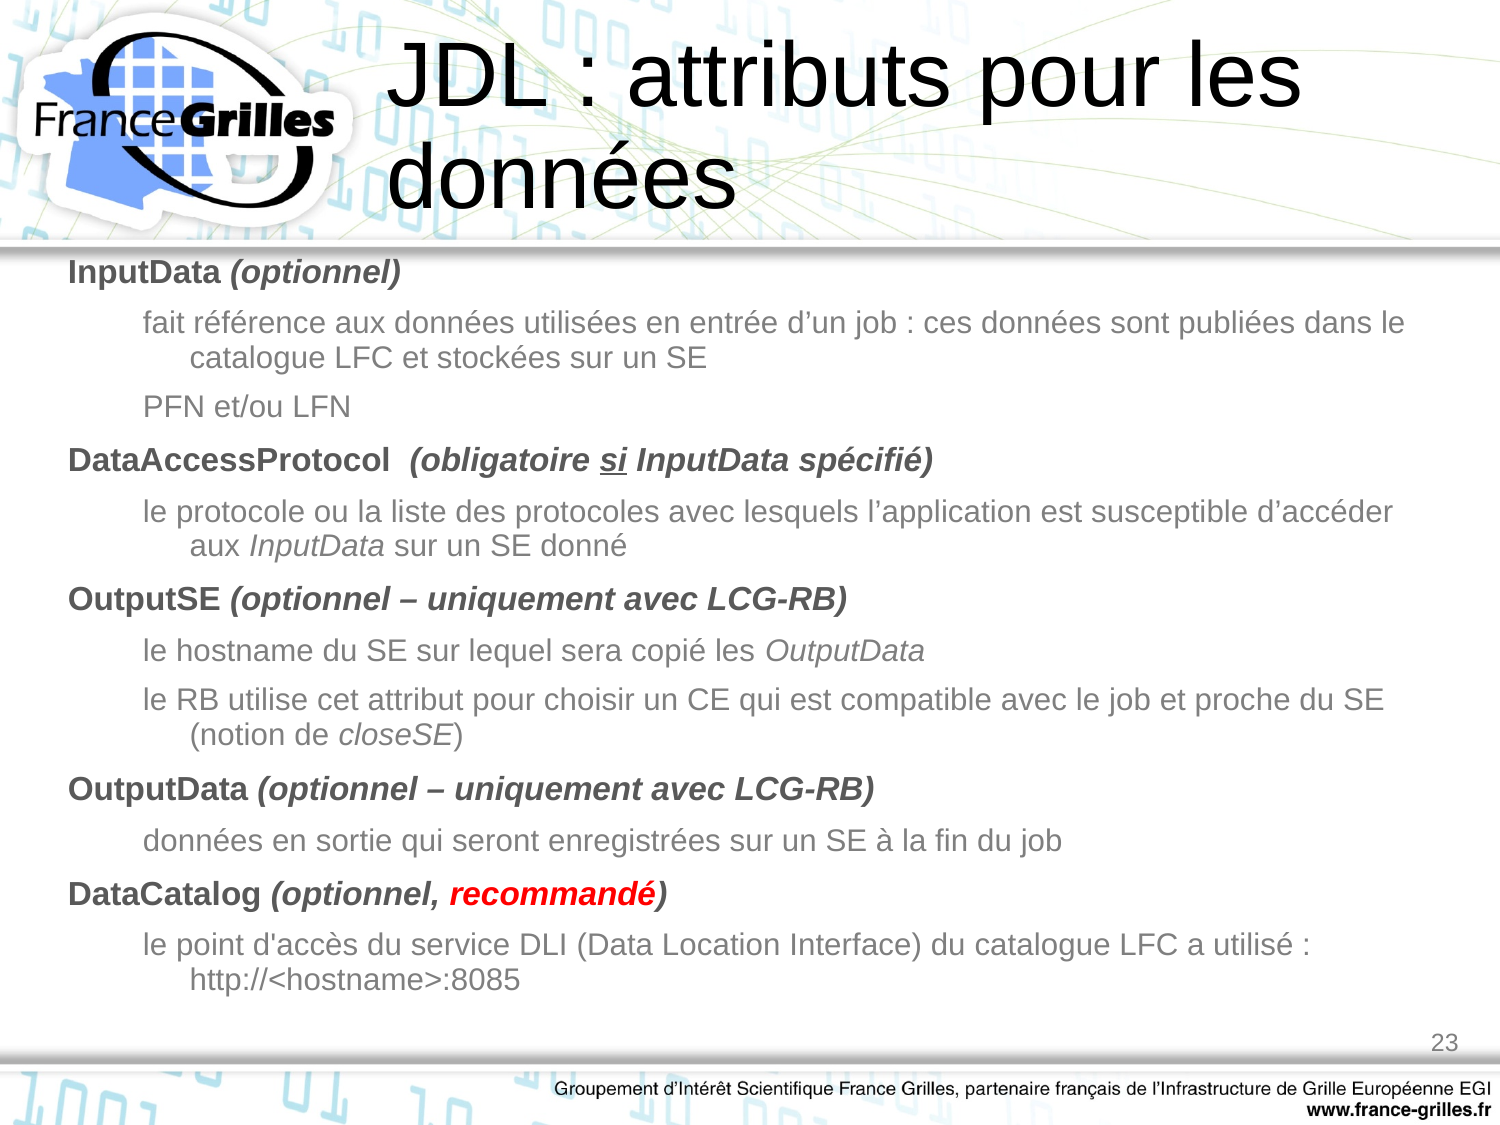

# JDL : attributs pour les données
InputData (optionnel)‏
fait référence aux données utilisées en entrée d’un job : ces données sont publiées dans le catalogue LFC et stockées sur un SE
PFN et/ou LFN
DataAccessProtocol (obligatoire si InputData spécifié)‏
le protocole ou la liste des protocoles avec lesquels l’application est susceptible d’accéder aux InputData sur un SE donné
OutputSE (optionnel – uniquement avec LCG-RB)‏
le hostname du SE sur lequel sera copié les OutputData
le RB utilise cet attribut pour choisir un CE qui est compatible avec le job et proche du SE (notion de closeSE)‏
OutputData (optionnel – uniquement avec LCG-RB)‏
données en sortie qui seront enregistrées sur un SE à la fin du job
DataCatalog (optionnel, recommandé)‏
le point d'accès du service DLI (Data Location Interface) du catalogue LFC a utilisé : http://<hostname>:8085
23